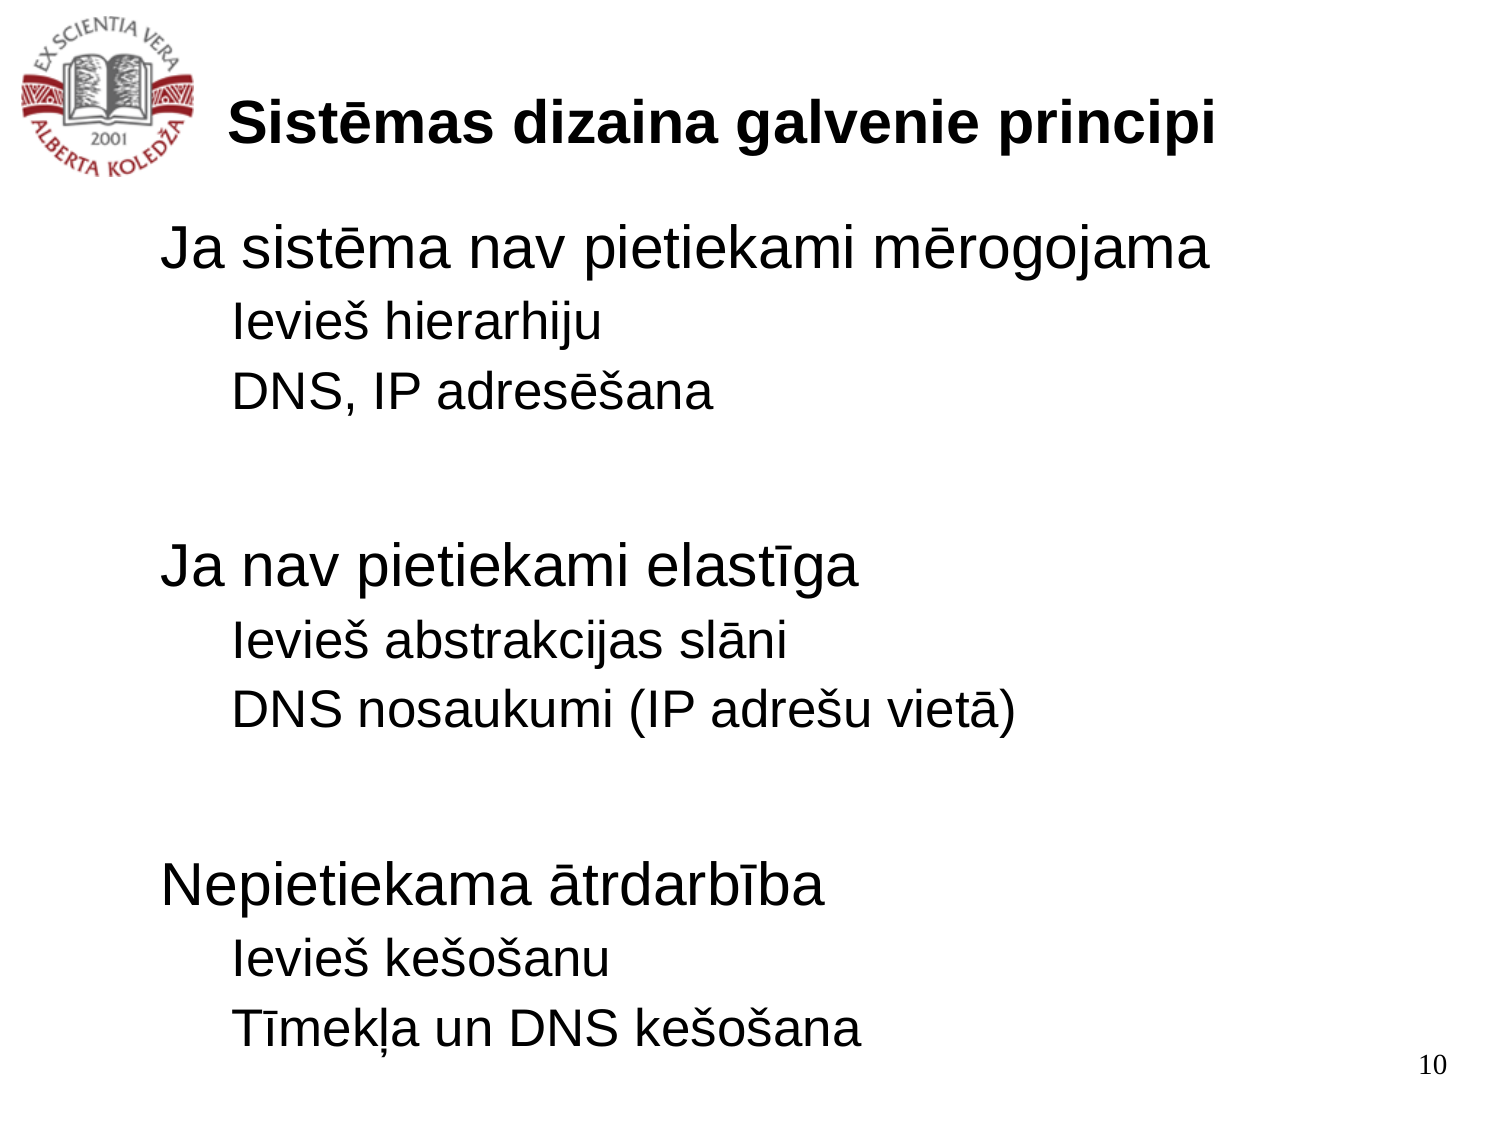

# Sistēmas dizaina galvenie principi
Ja sistēma nav pietiekami mērogojama
Ievieš hierarhiju
DNS, IP adresēšana
Ja nav pietiekami elastīga
Ievieš abstrakcijas slāni
DNS nosaukumi (IP adrešu vietā)
Nepietiekama ātrdarbība
Ievieš kešošanu
Tīmekļa un DNS kešošana
10